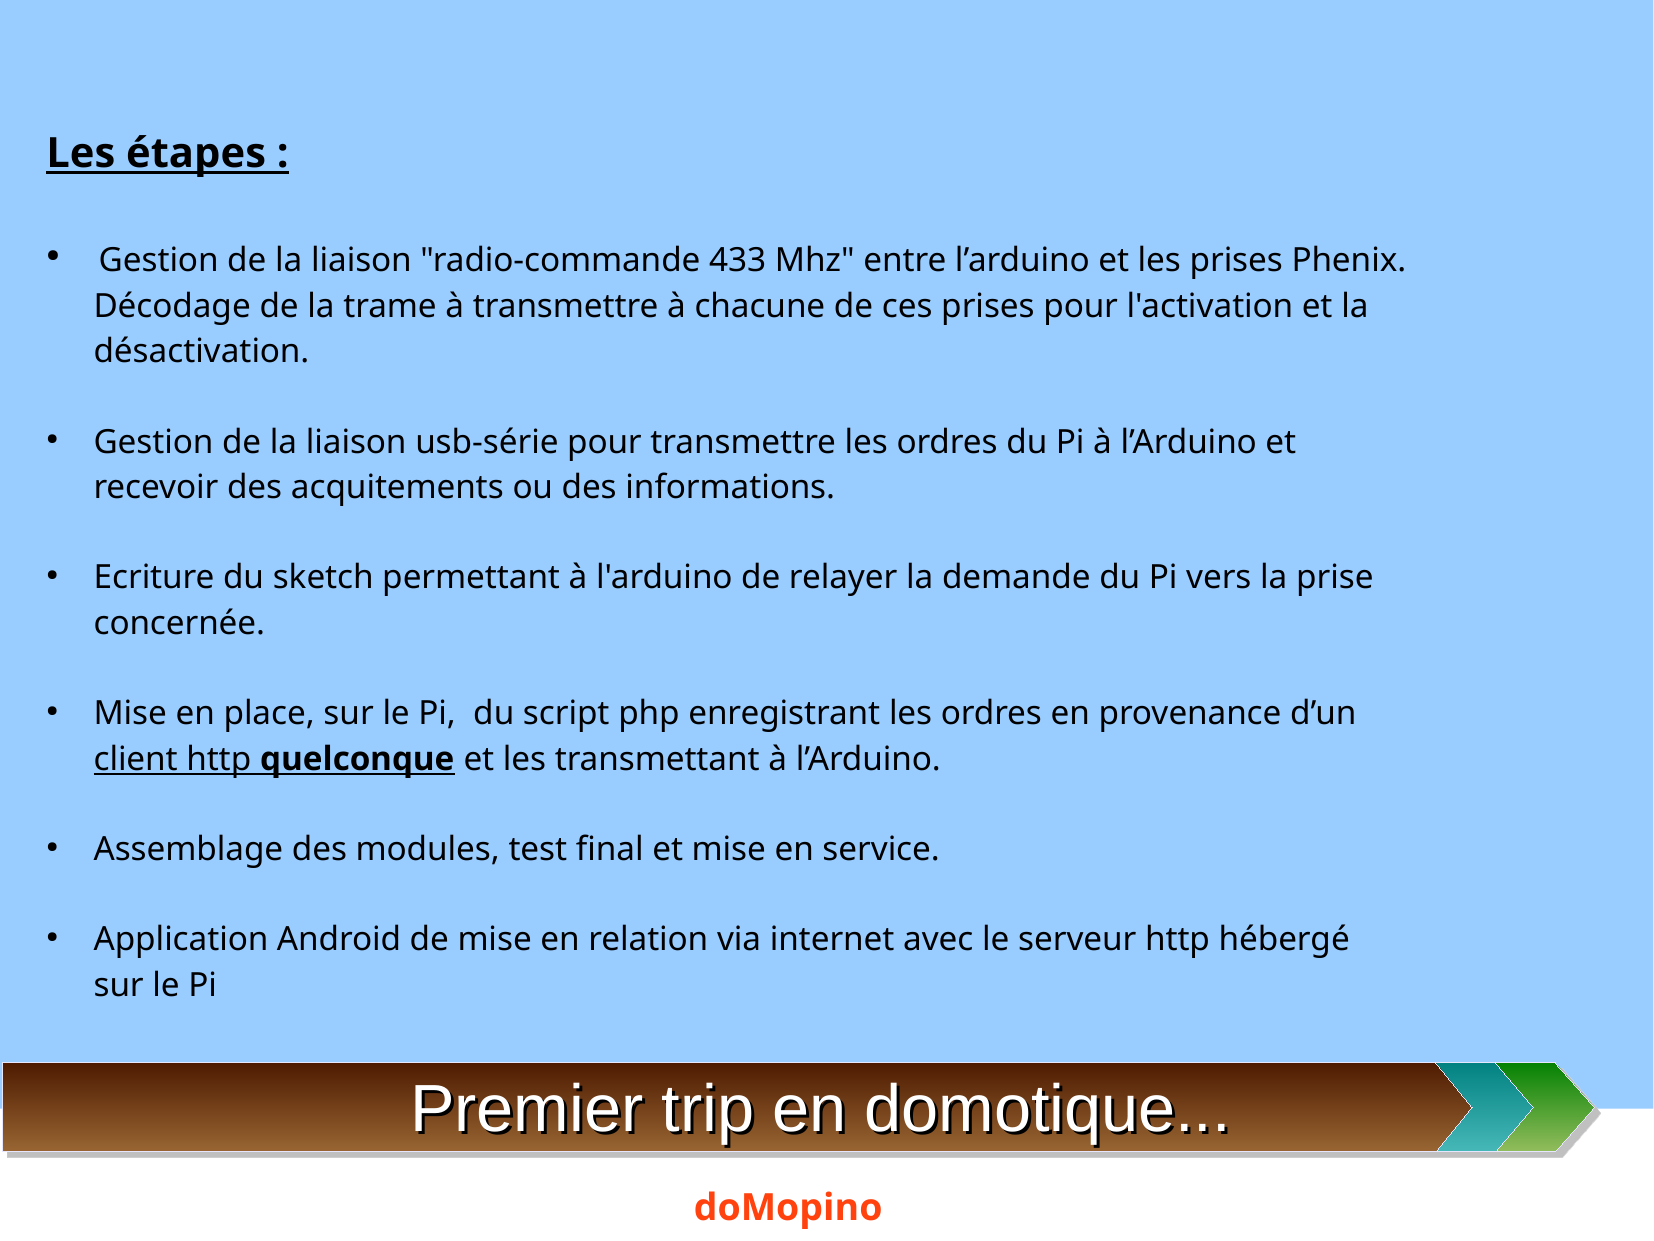

Les étapes :
 Gestion de la liaison "radio-commande 433 Mhz" entre l’arduino et les prises Phenix.
 Décodage de la trame à transmettre à chacune de ces prises pour l'activation et la
 désactivation.
 Gestion de la liaison usb-série pour transmettre les ordres du Pi à l’Arduino et
 recevoir des acquitements ou des informations.
 Ecriture du sketch permettant à l'arduino de relayer la demande du Pi vers la prise
 concernée.
 Mise en place, sur le Pi, du script php enregistrant les ordres en provenance d’un
 client http quelconque et les transmettant à l’Arduino.
 Assemblage des modules, test final et mise en service.
 Application Android de mise en relation via internet avec le serveur http hébergé
 sur le Pi
# Premier trip en domotique...
doMopino